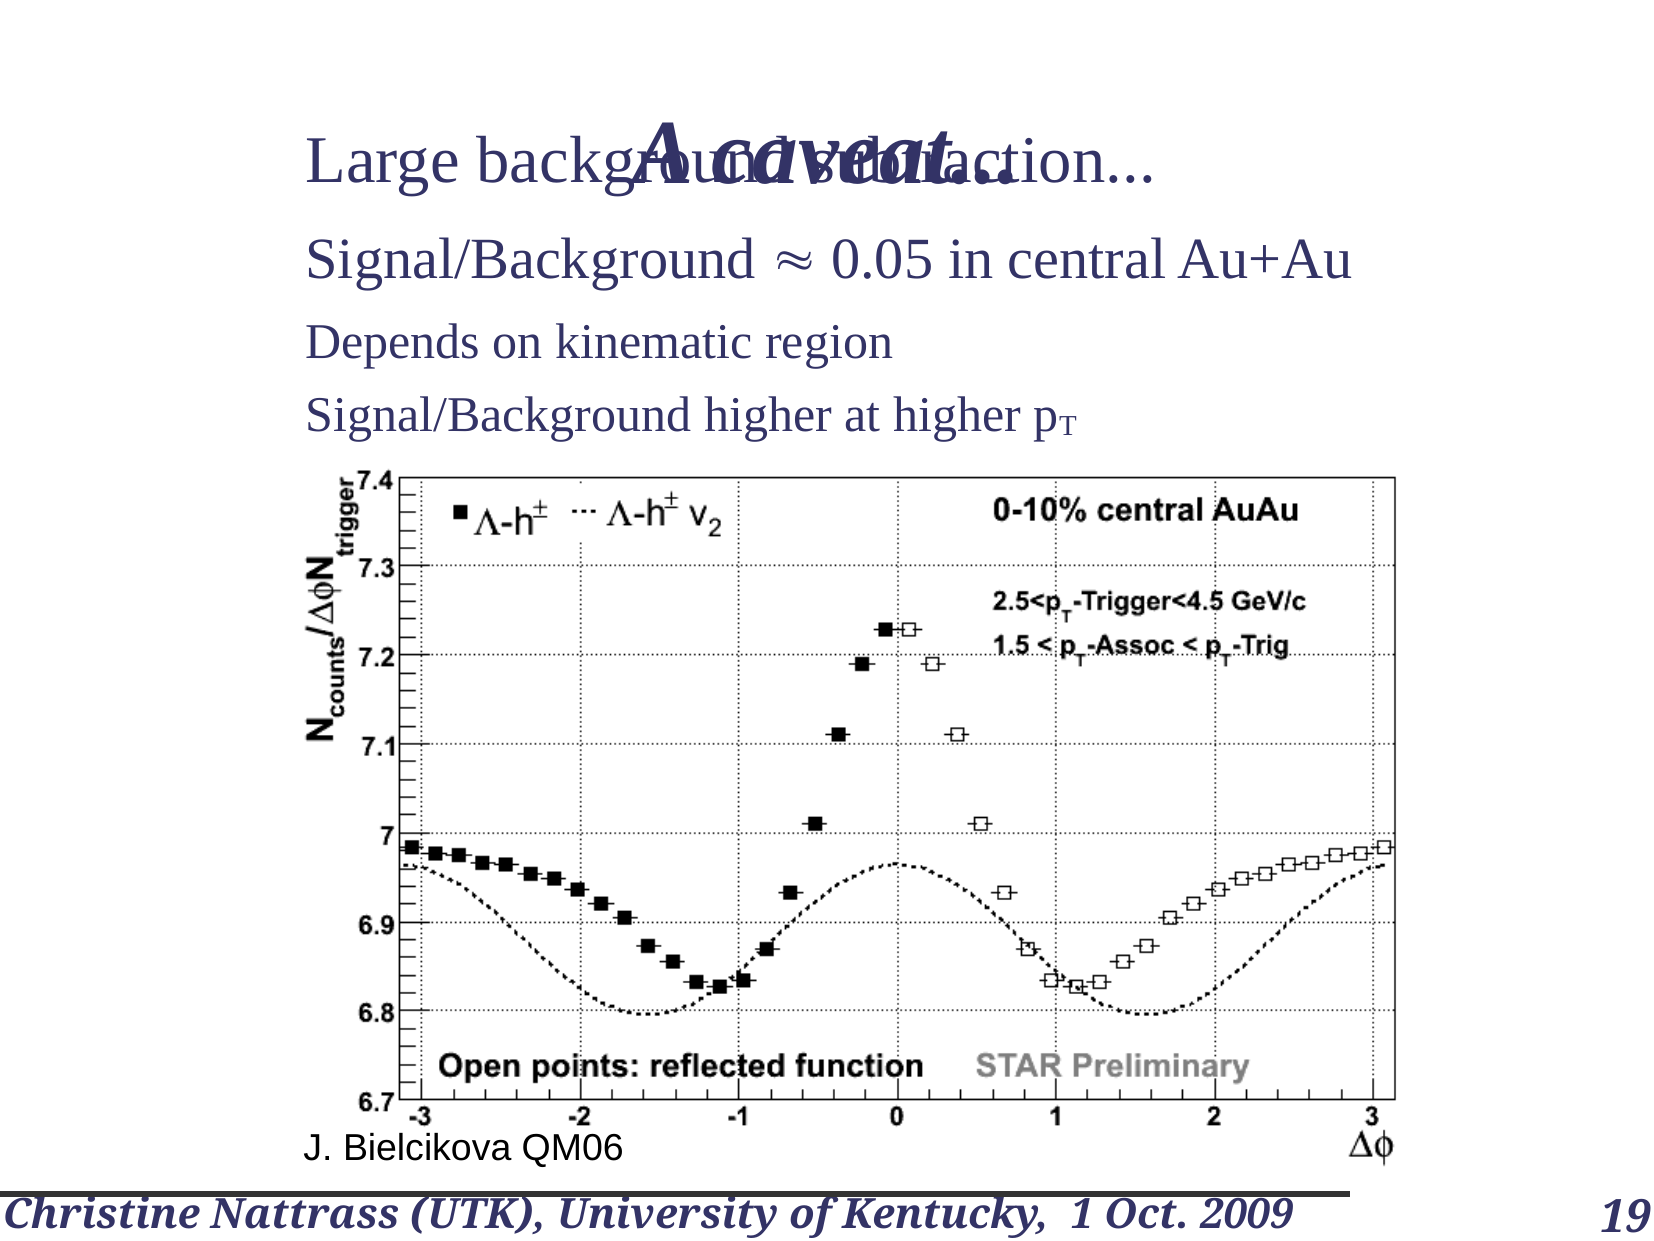

# A caveat...
Large background subtraction...
Signal/Background  0.05 in central Au+Au
Depends on kinematic region
Signal/Background higher at higher pT
J. Bielcikova QM06